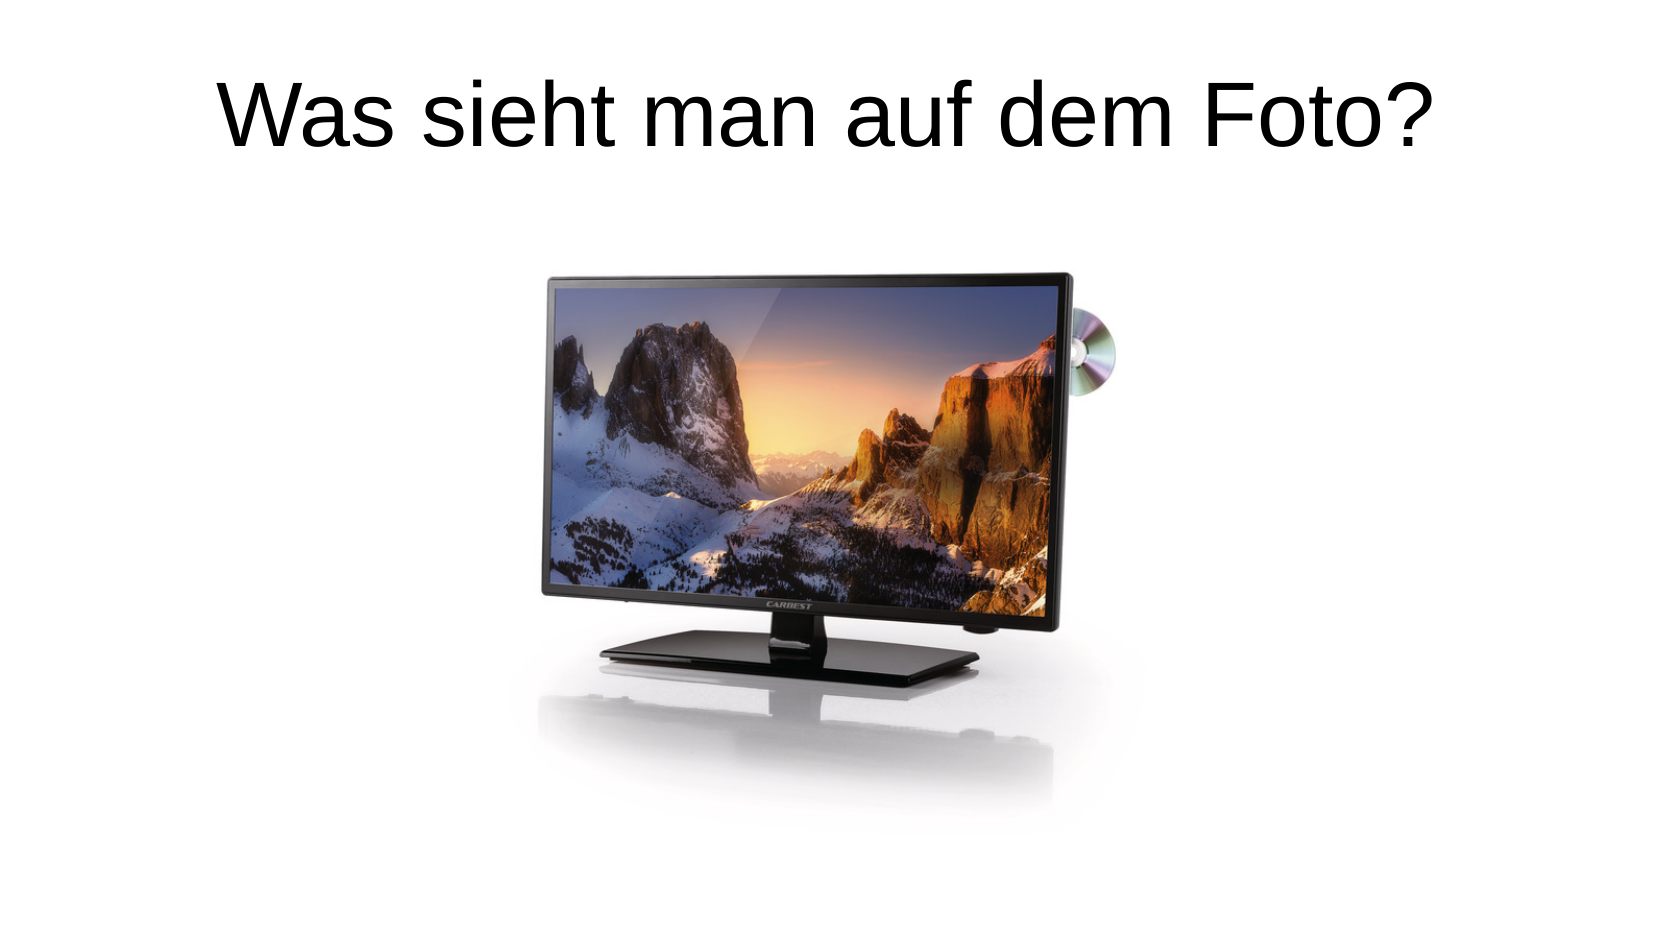

# Was sieht man auf dem Foto?